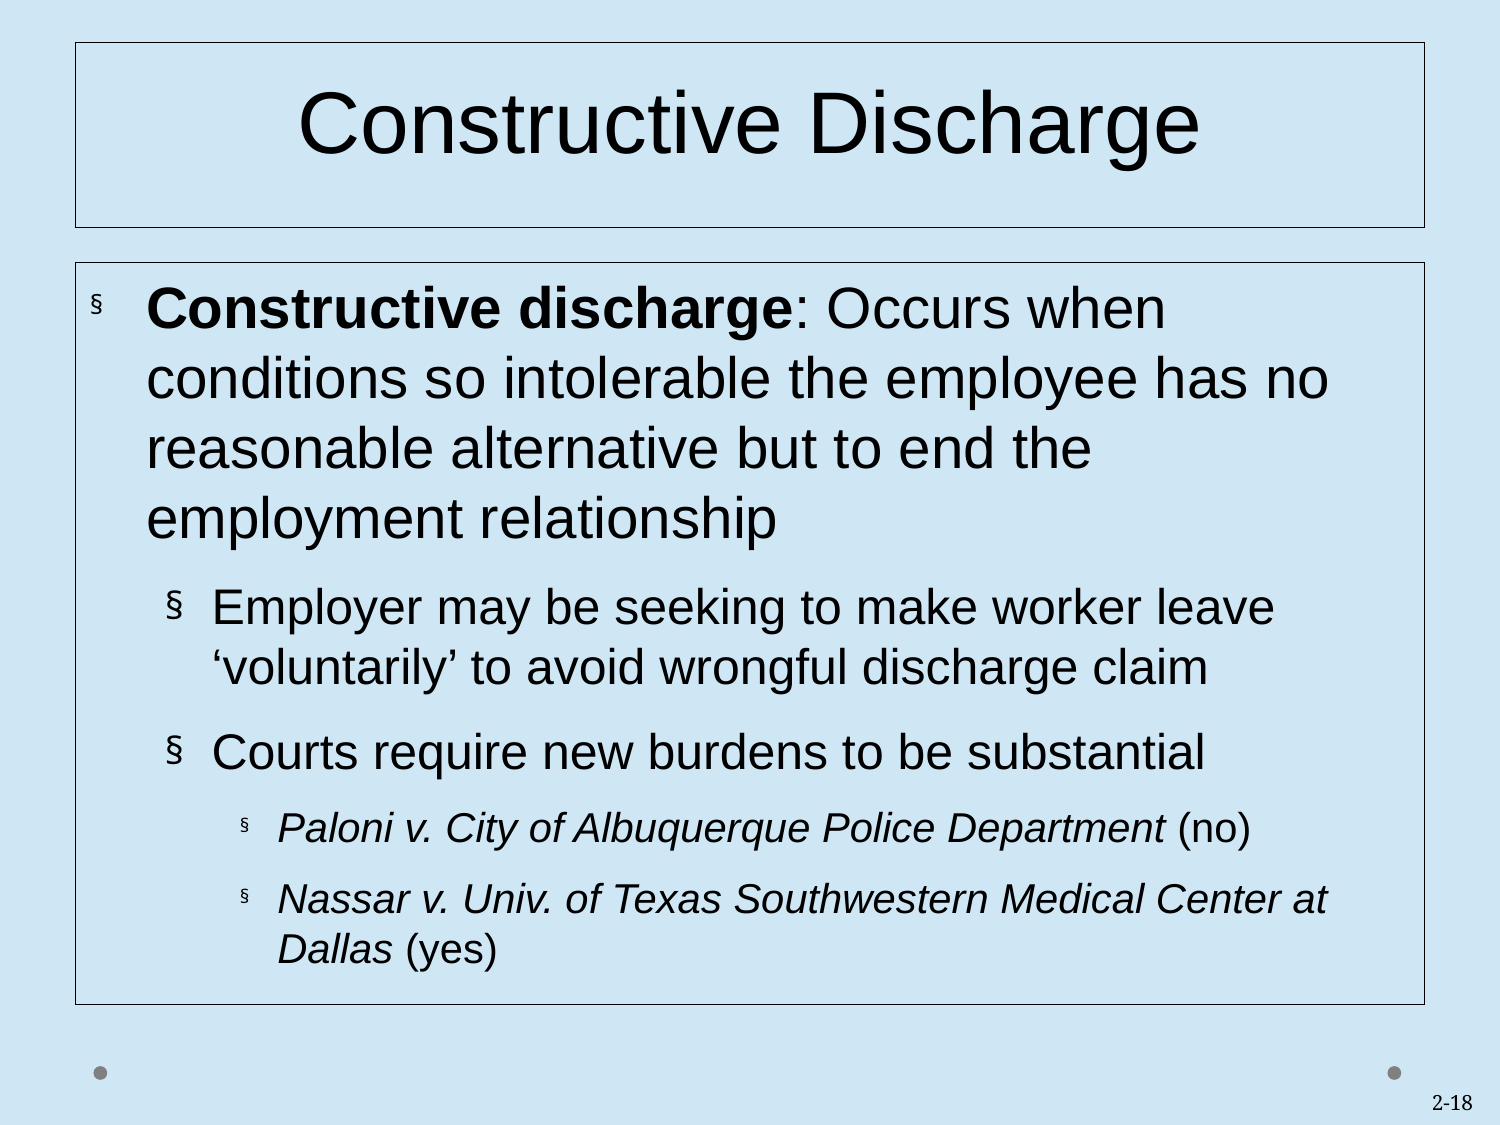

# Constructive Discharge
Constructive discharge: Occurs when conditions so intolerable the employee has no reasonable alternative but to end the employment relationship
Employer may be seeking to make worker leave ‘voluntarily’ to avoid wrongful discharge claim
Courts require new burdens to be substantial
Paloni v. City of Albuquerque Police Department (no)
Nassar v. Univ. of Texas Southwestern Medical Center at Dallas (yes)